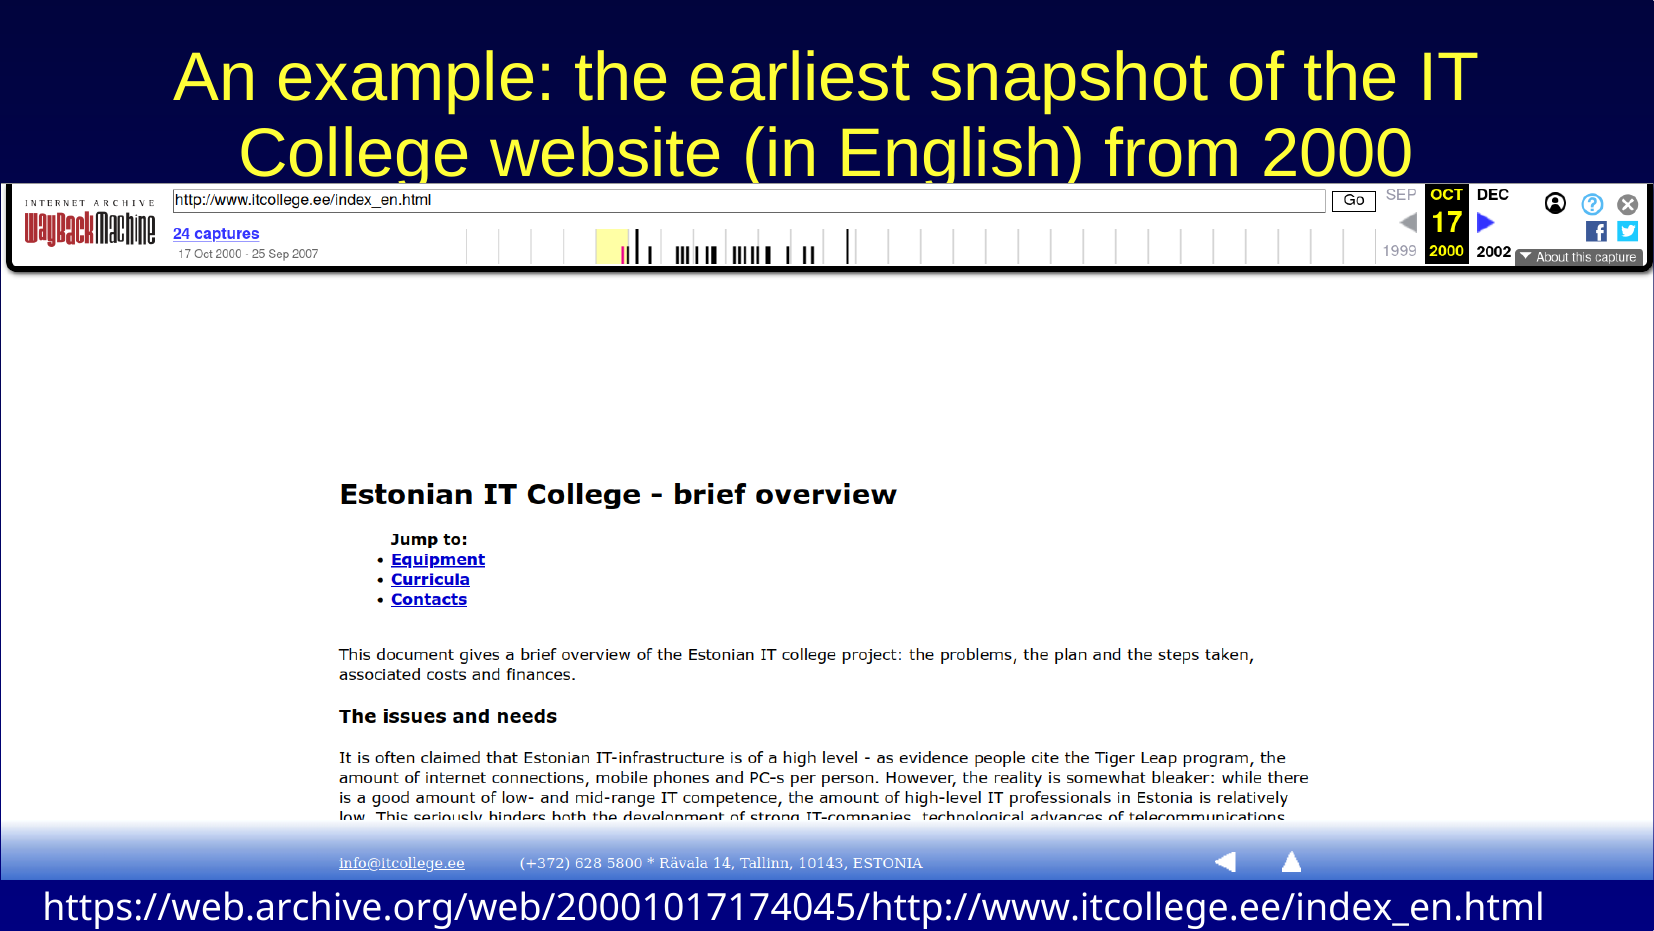

# An example: the earliest snapshot of the IT College website (in English) from 2000
https://web.archive.org/web/20001017174045/http://www.itcollege.ee/index_en.html